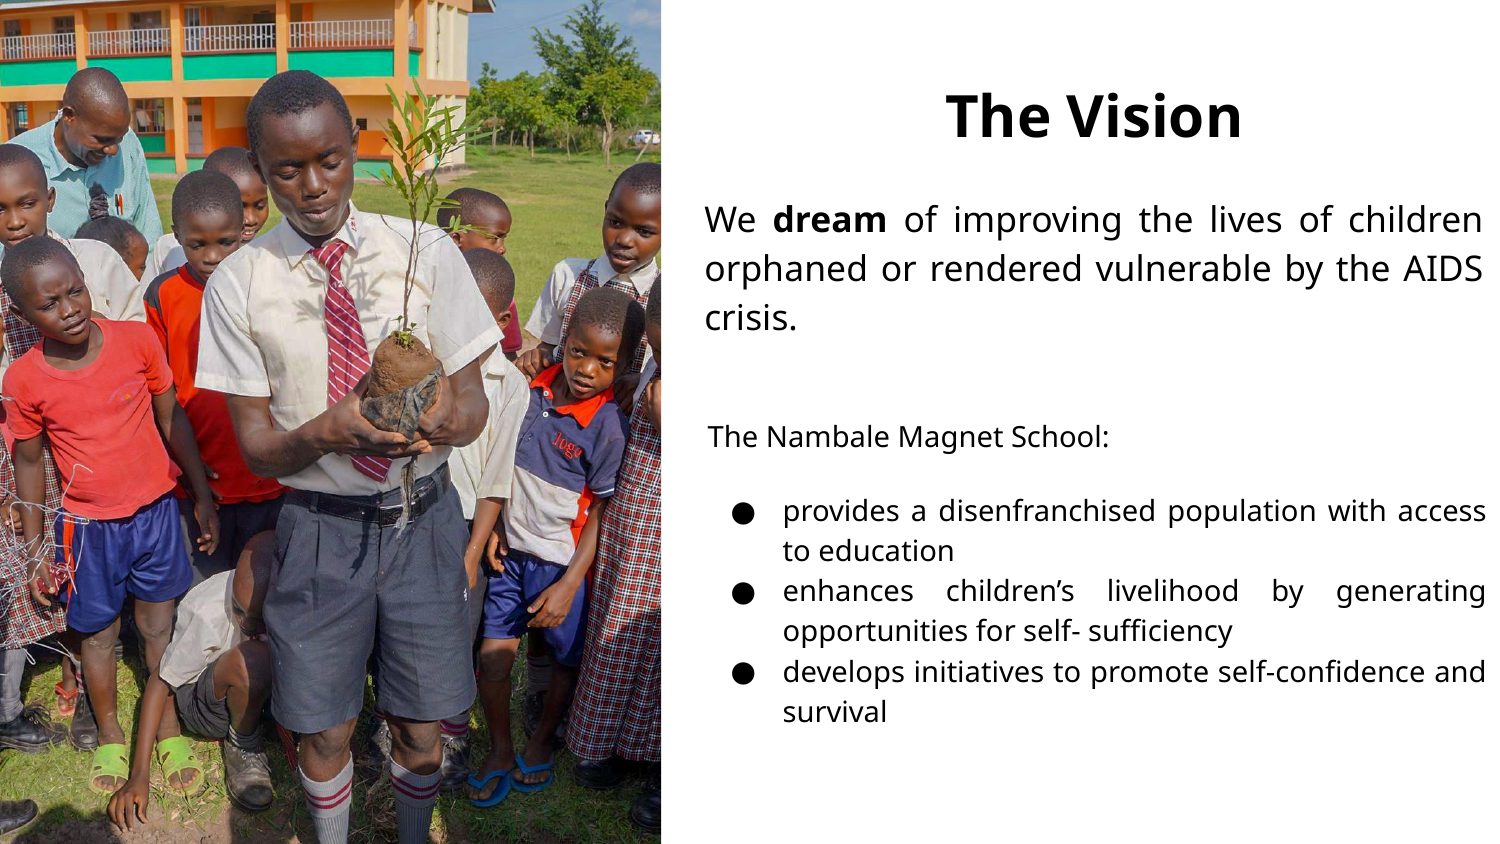

# The Vision
We dream of improving the lives of children orphaned or rendered vulnerable by the AIDS crisis.
The Nambale Magnet School:
provides a disenfranchised population with access to education
enhances children’s livelihood by generating opportunities for self- sufficiency
develops initiatives to promote self-confidence and survival